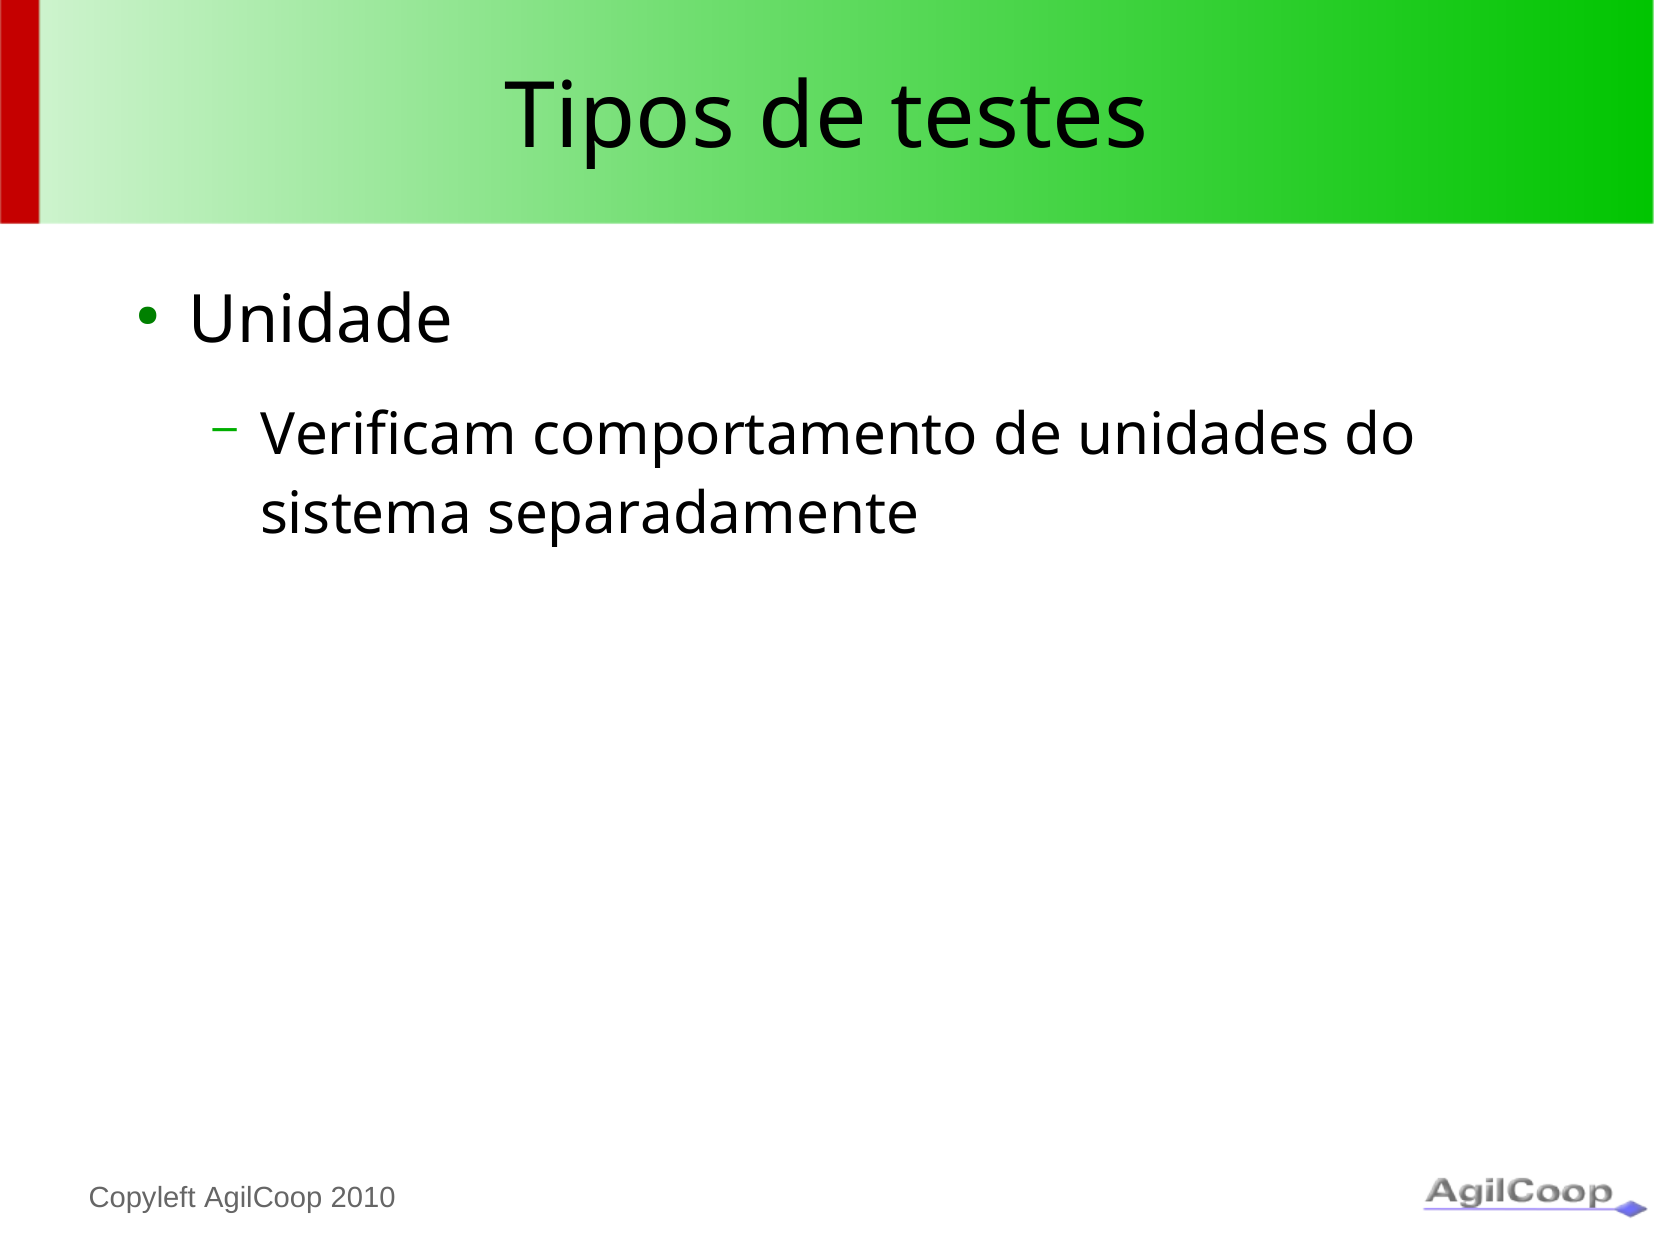

# Tipos de testes
Unidade
Verificam comportamento de unidades do sistema separadamente
Copyleft AgilCoop 2010